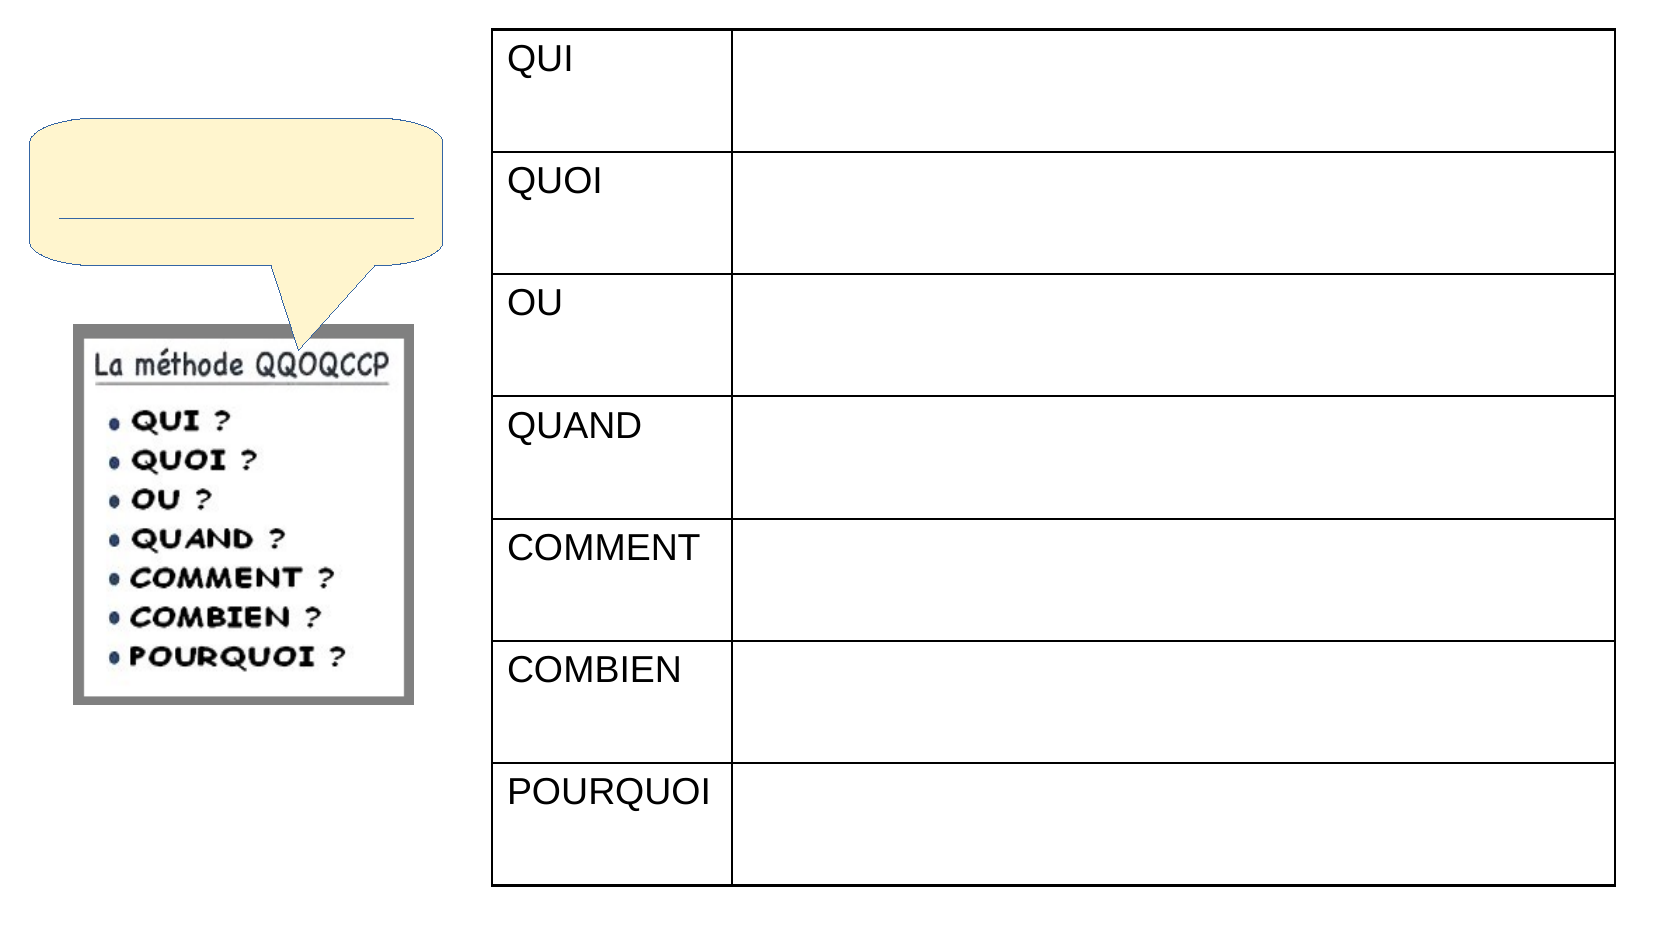

| QUI | |
| --- | --- |
| QUOI | |
| OU | |
| QUAND | |
| COMMENT | |
| COMBIEN | |
| POURQUOI | |